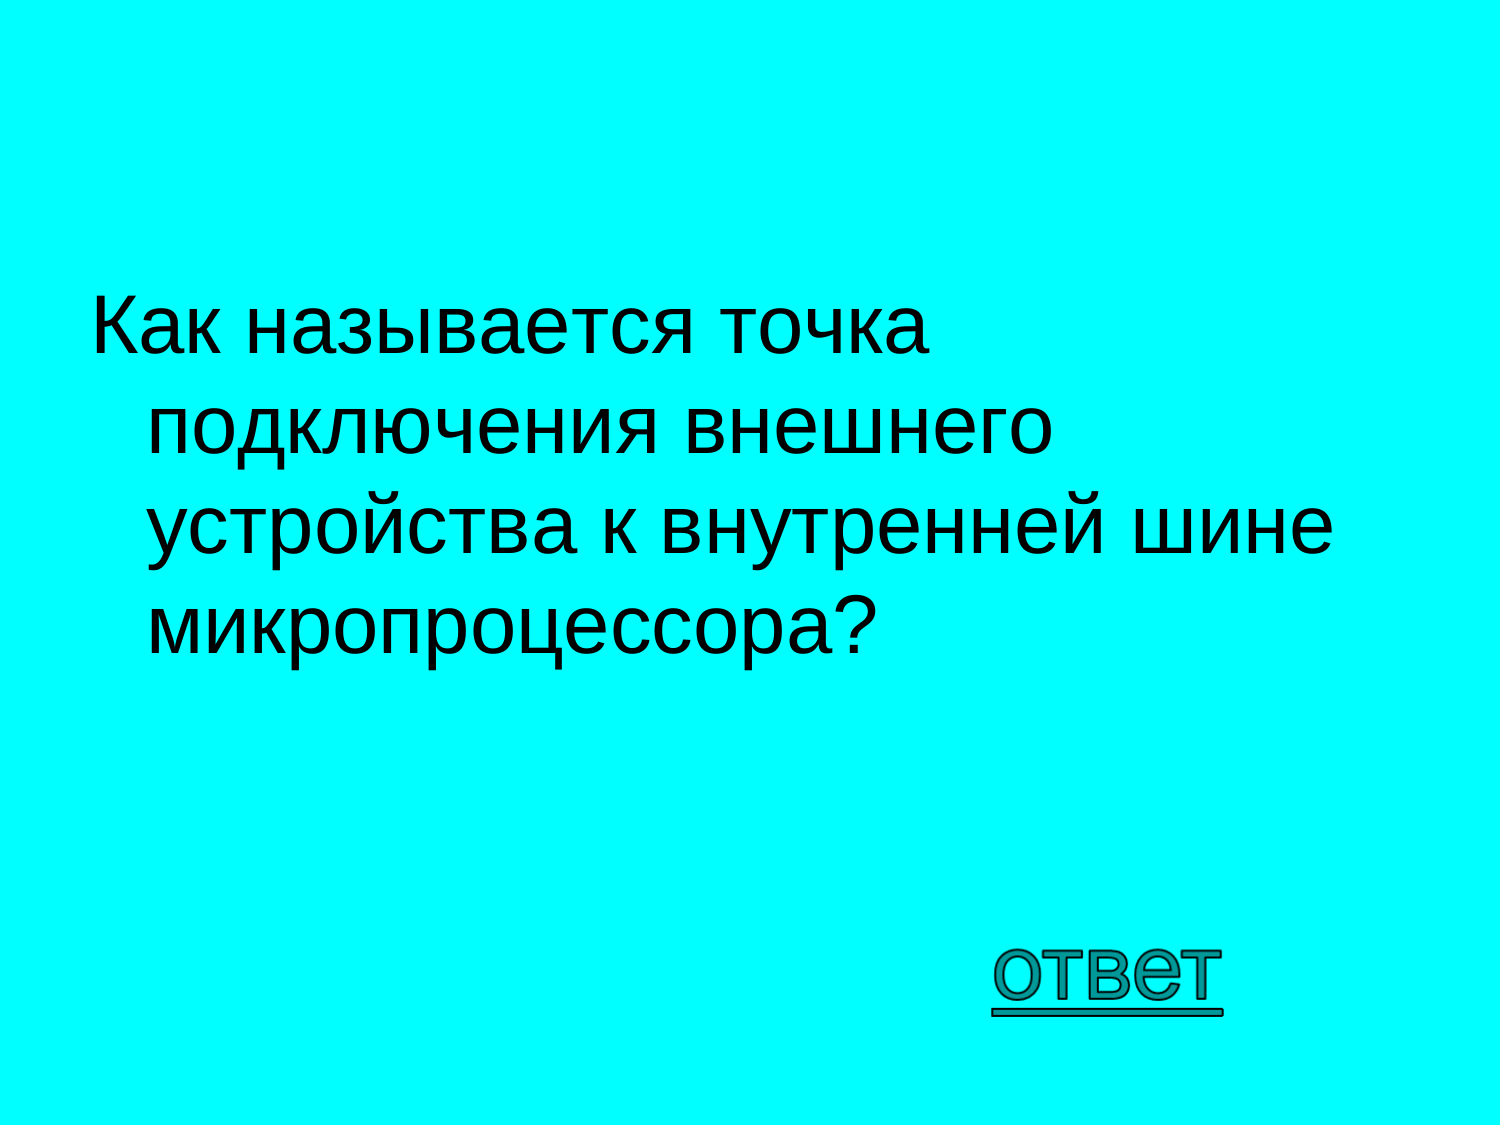

# Как называется точка подключения внешнего устройства к внутренней шине микропроцессора?